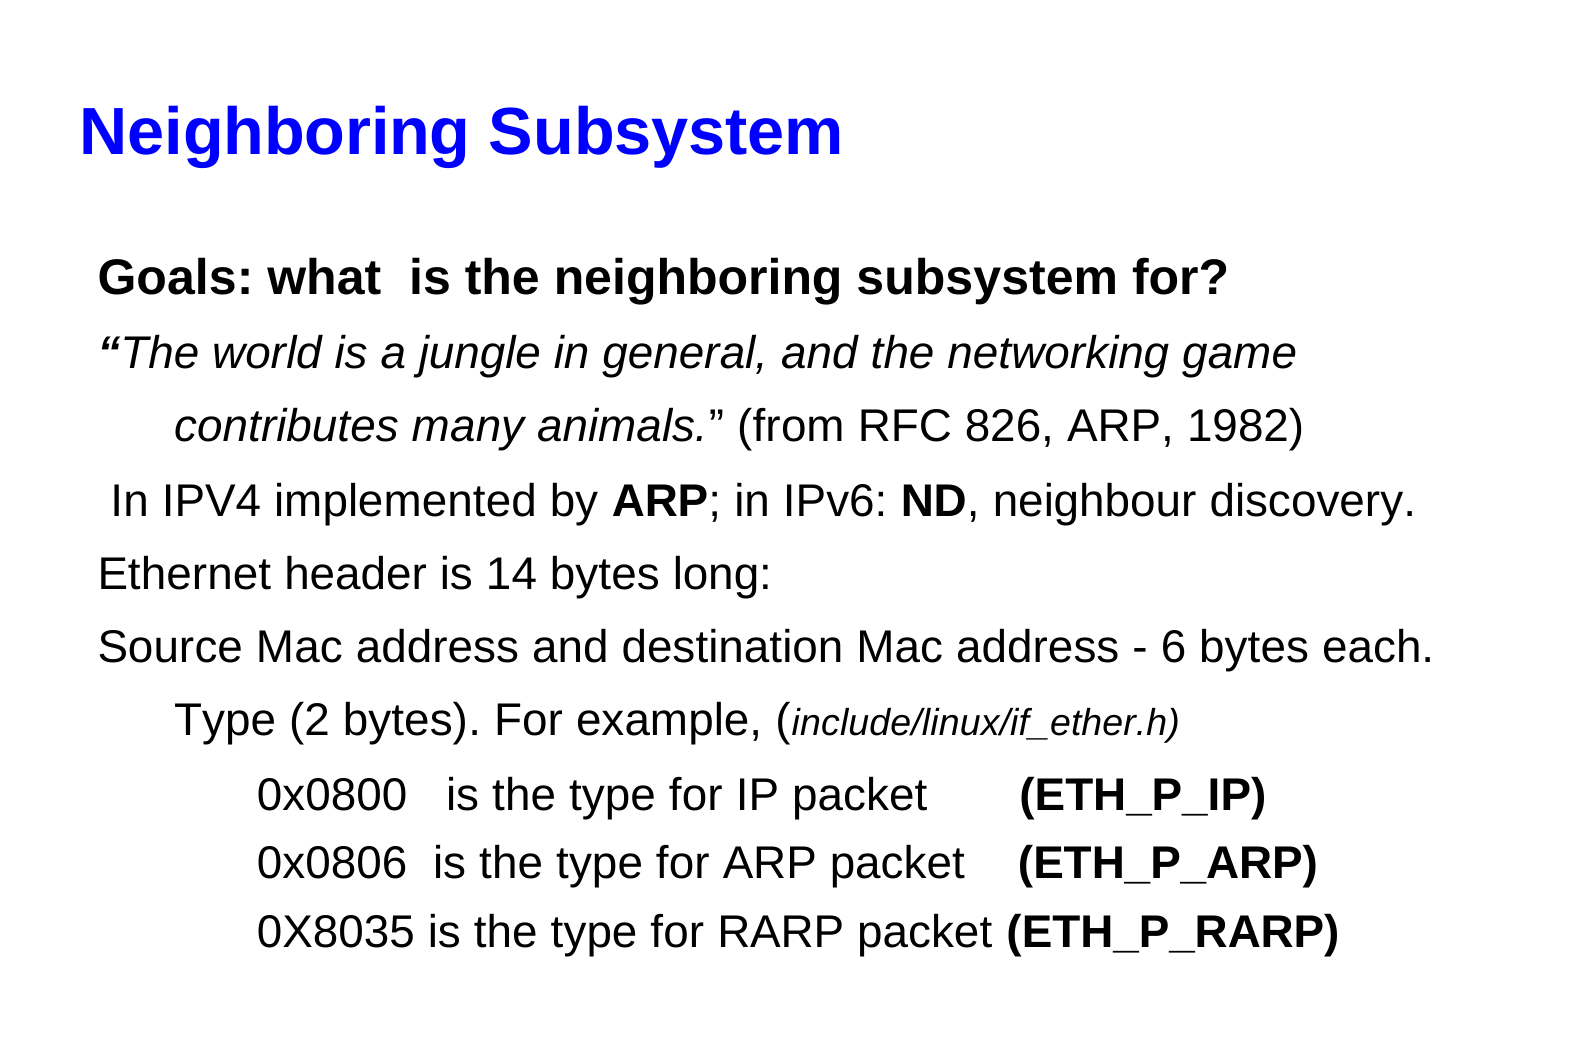

# Neighboring Subsystem
Goals: what is the neighboring subsystem for?
“The world is a jungle in general, and the networking game
contributes many animals.” (from RFC 826, ARP, 1982)
 In IPV4 implemented by ARP; in IPv6: ND, neighbour discovery.
Ethernet header is 14 bytes long:
Source Mac address and destination Mac address - 6 bytes each.
Type (2 bytes). For example, (include/linux/if_ether.h)
0x0800 is the type for IP packet (ETH_P_IP)
0x0806 is the type for ARP packet (ETH_P_ARP)
0X8035 is the type for RARP packet (ETH_P_RARP)